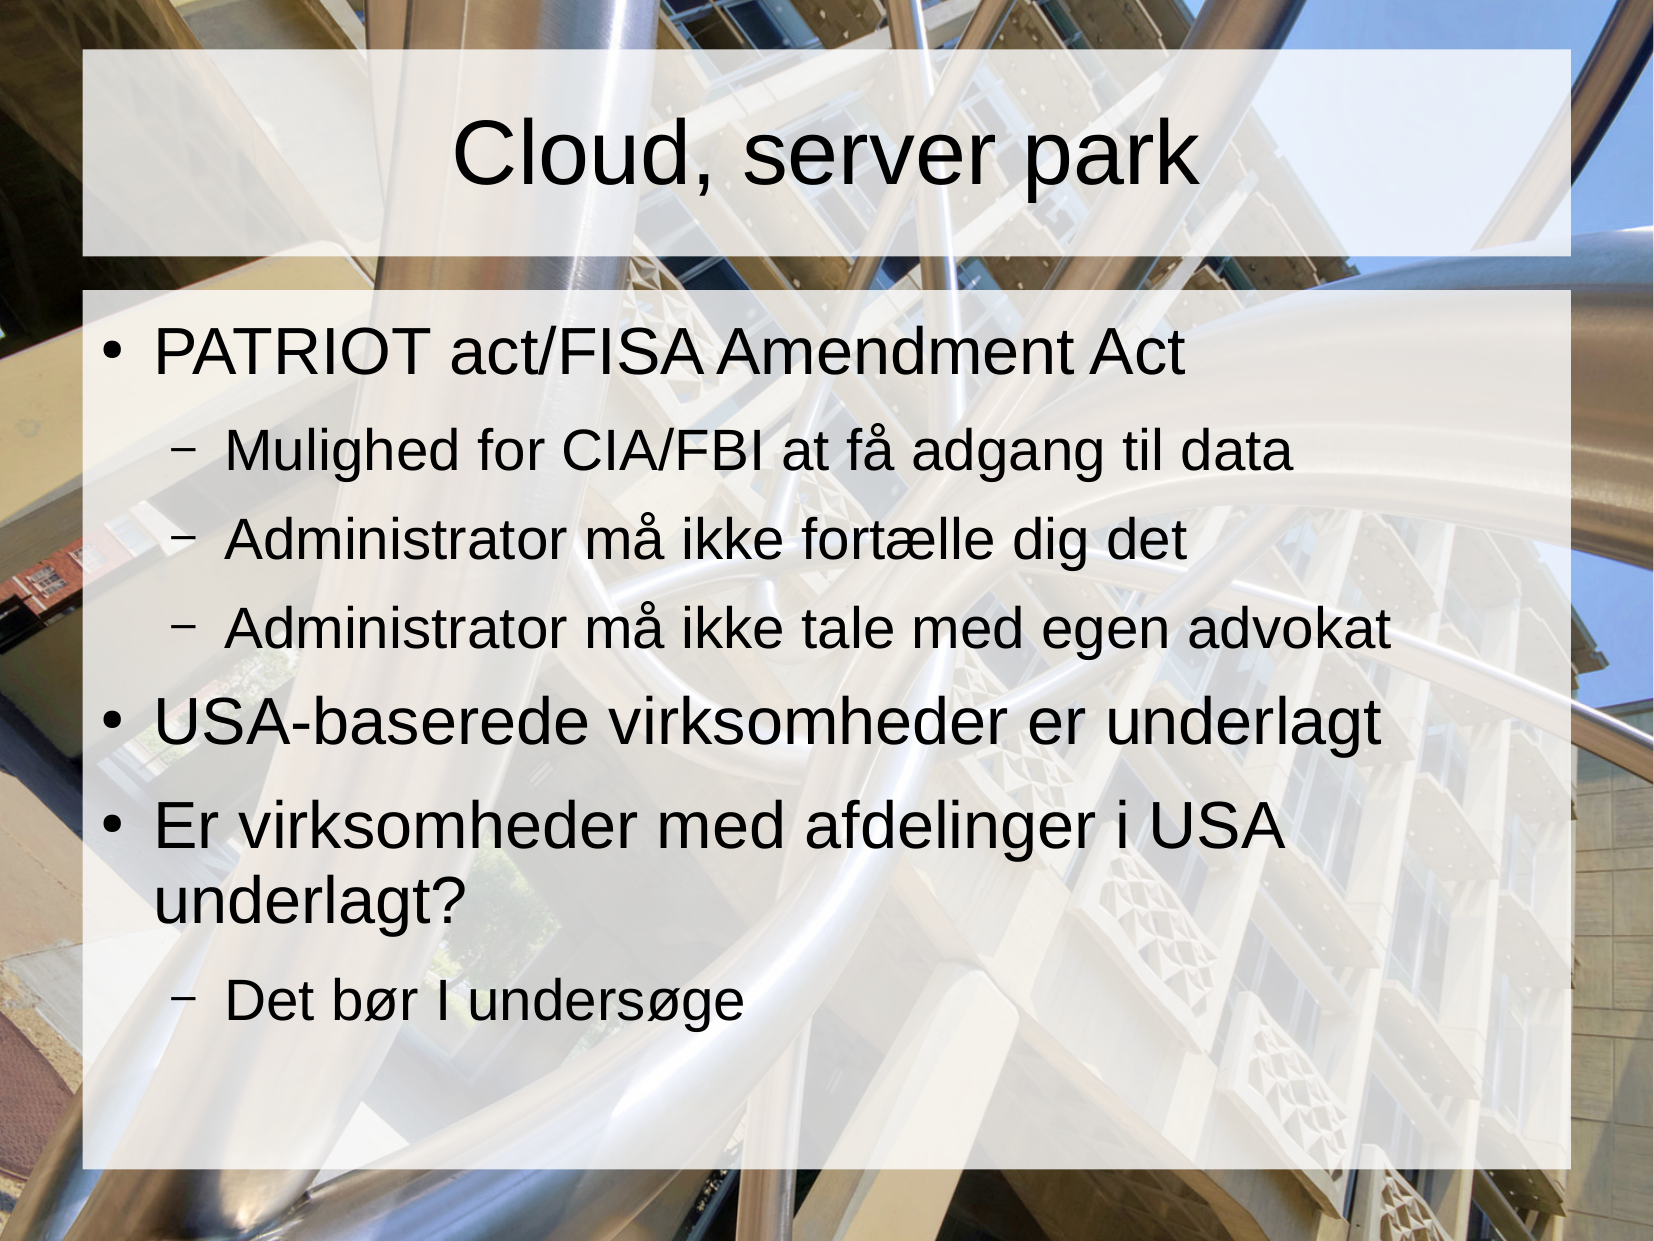

# Cloud, server park
PATRIOT act/FISA Amendment Act
Mulighed for CIA/FBI at få adgang til data
Administrator må ikke fortælle dig det
Administrator må ikke tale med egen advokat
USA-baserede virksomheder er underlagt
Er virksomheder med afdelinger i USA underlagt?
Det bør I undersøge